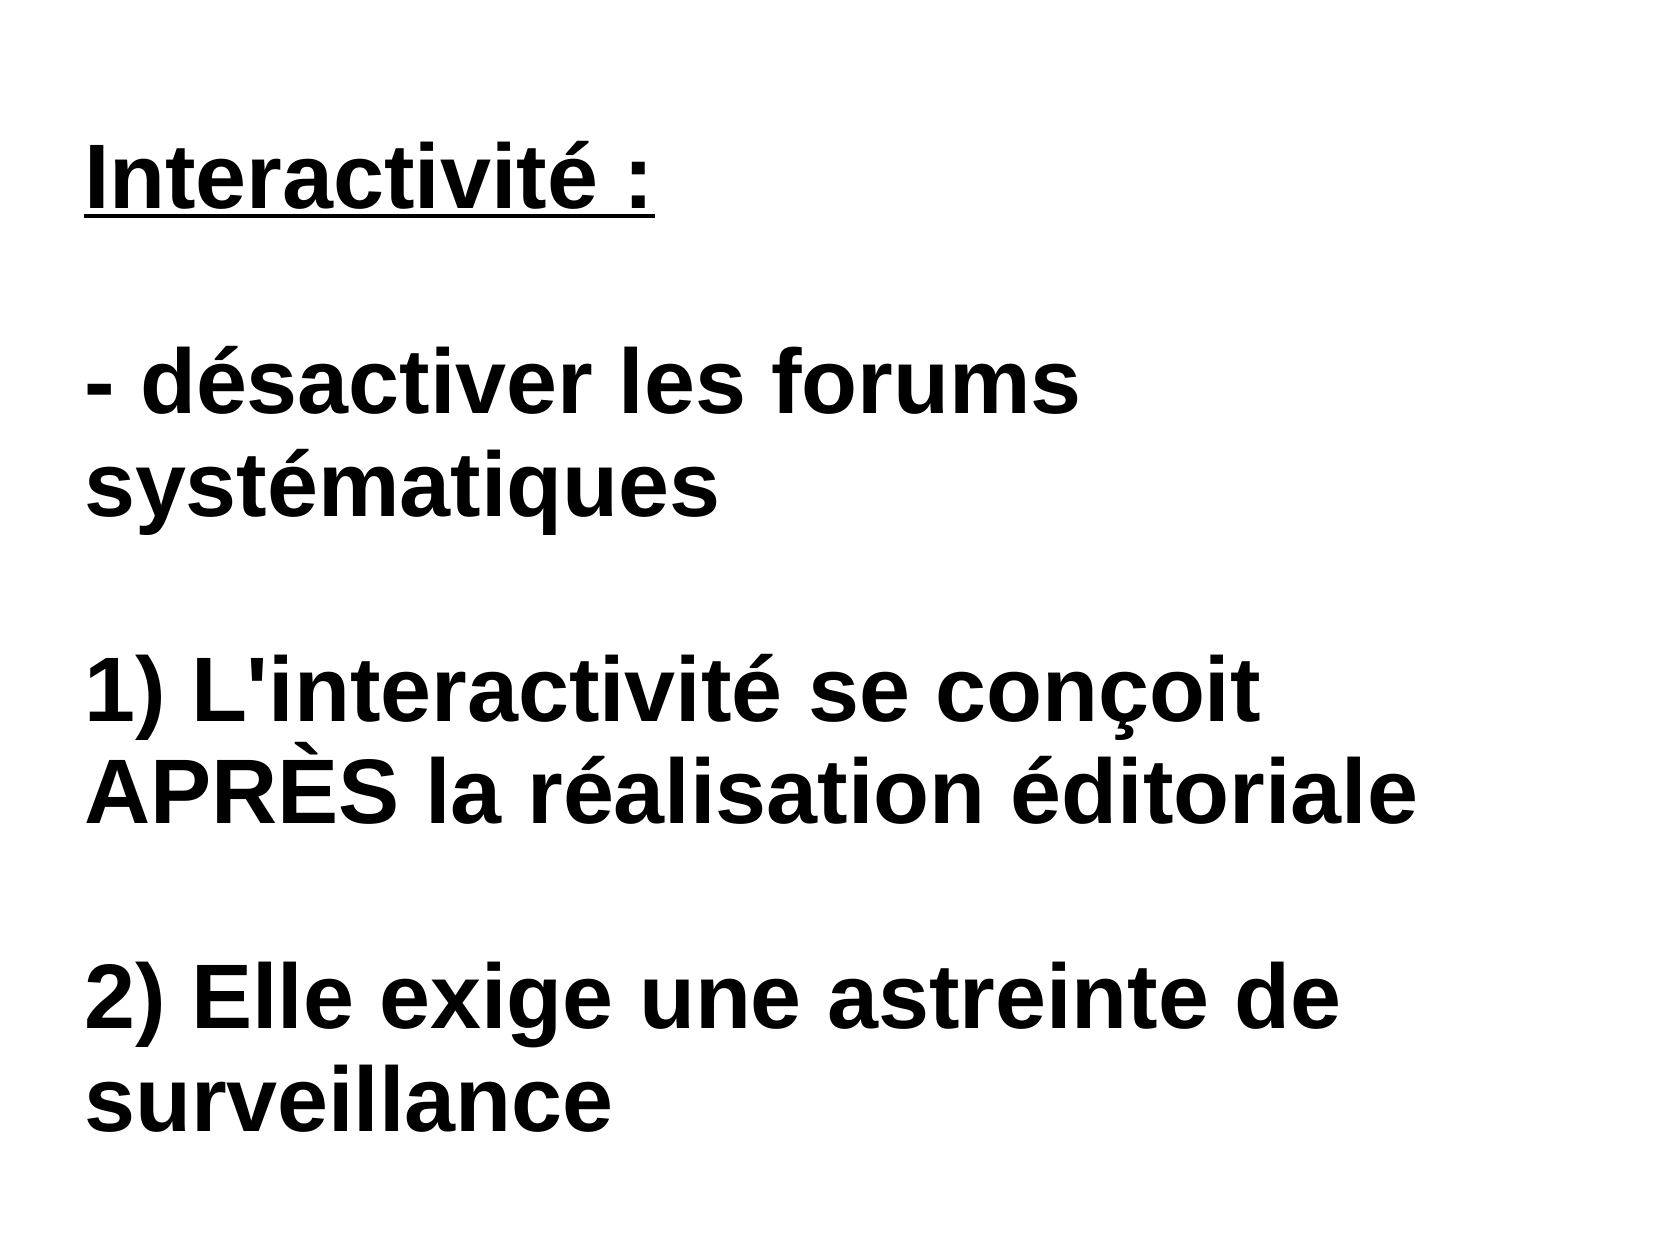

Interactivité :
- désactiver les forums systématiques
1) L'interactivité se conçoit APRÈS la réalisation éditoriale
2) Elle exige une astreinte de surveillance